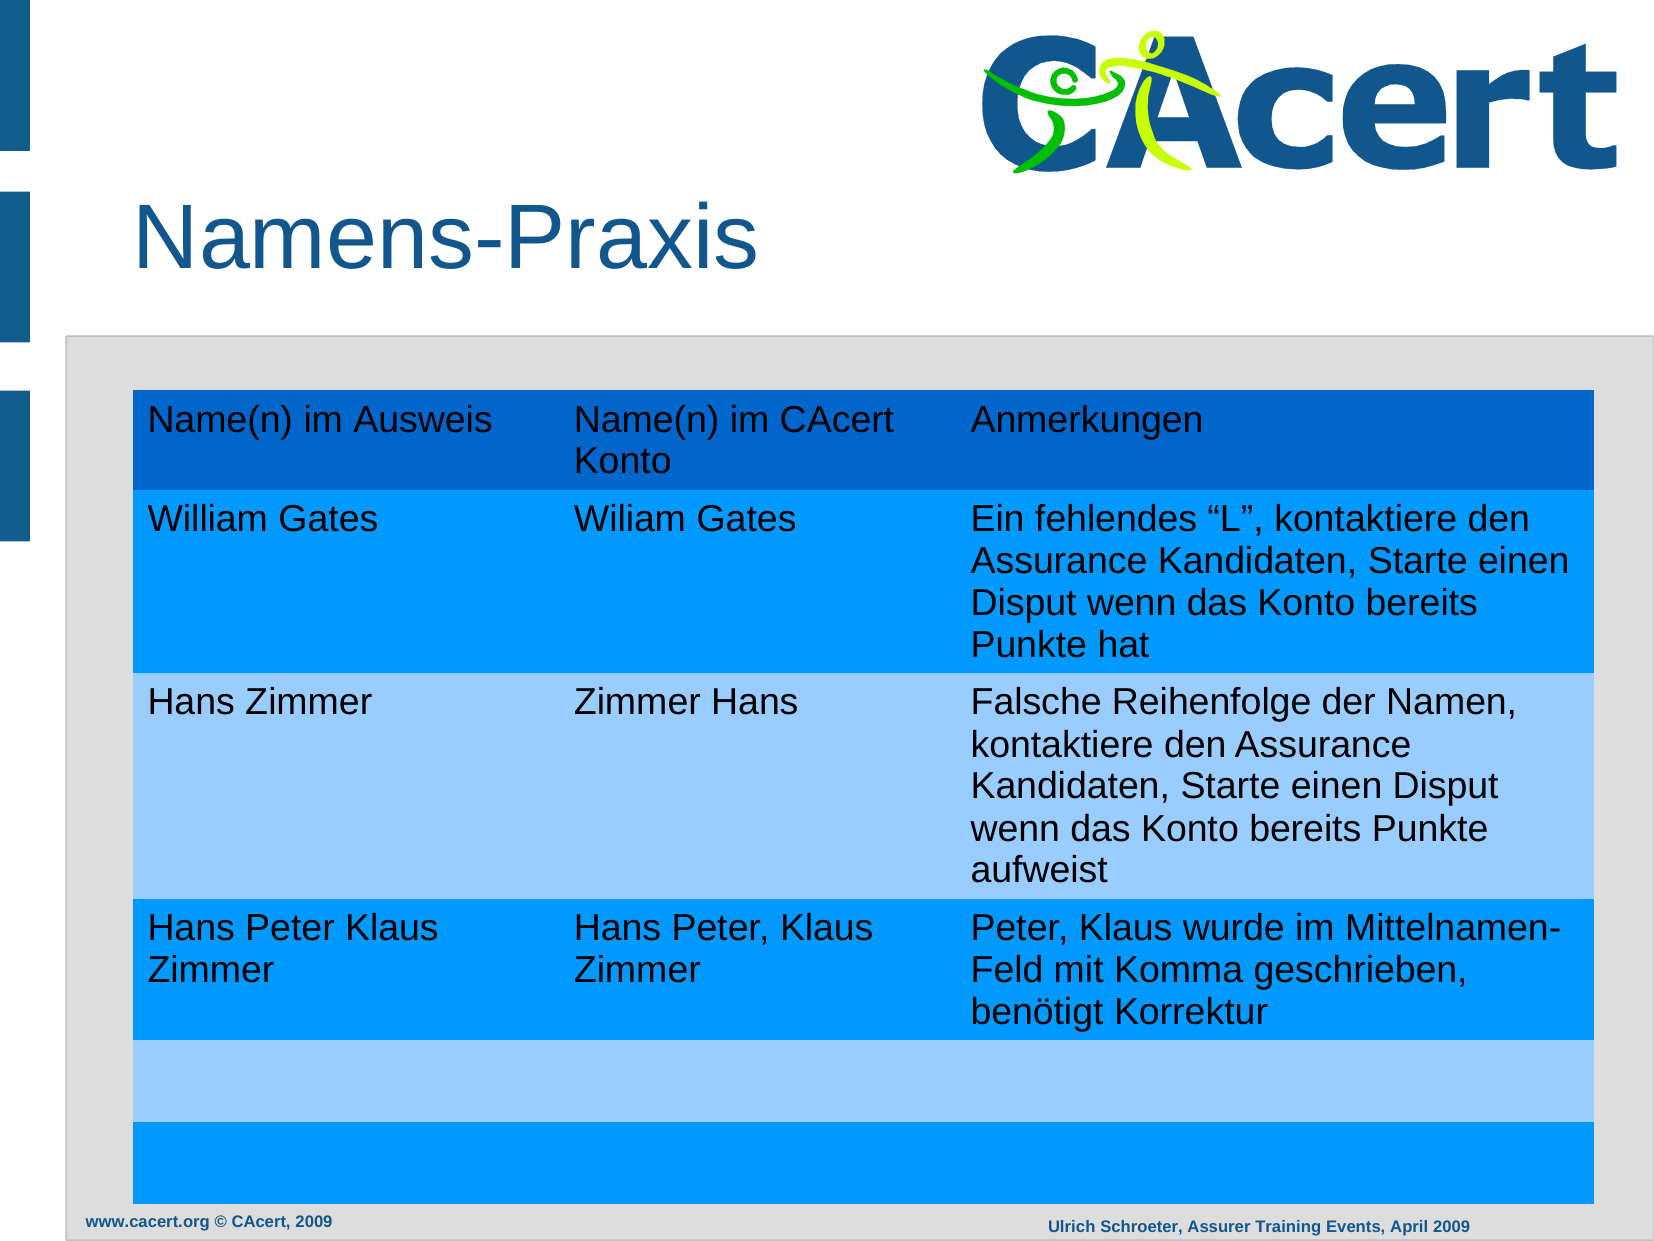

Namens-Praxis
| Name(n) im Ausweis | Name(n) im CAcert Konto | Anmerkungen |
| --- | --- | --- |
| William Gates | Wiliam Gates | Ein fehlendes “L”, kontaktiere den Assurance Kandidaten, Starte einen Disput wenn das Konto bereits Punkte hat |
| Hans Zimmer | Zimmer Hans | Falsche Reihenfolge der Namen, kontaktiere den Assurance Kandidaten, Starte einen Disput wenn das Konto bereits Punkte aufweist |
| Hans Peter Klaus Zimmer | Hans Peter, Klaus Zimmer | Peter, Klaus wurde im Mittelnamen- Feld mit Komma geschrieben, benötigt Korrektur |
| | | |
| | | |